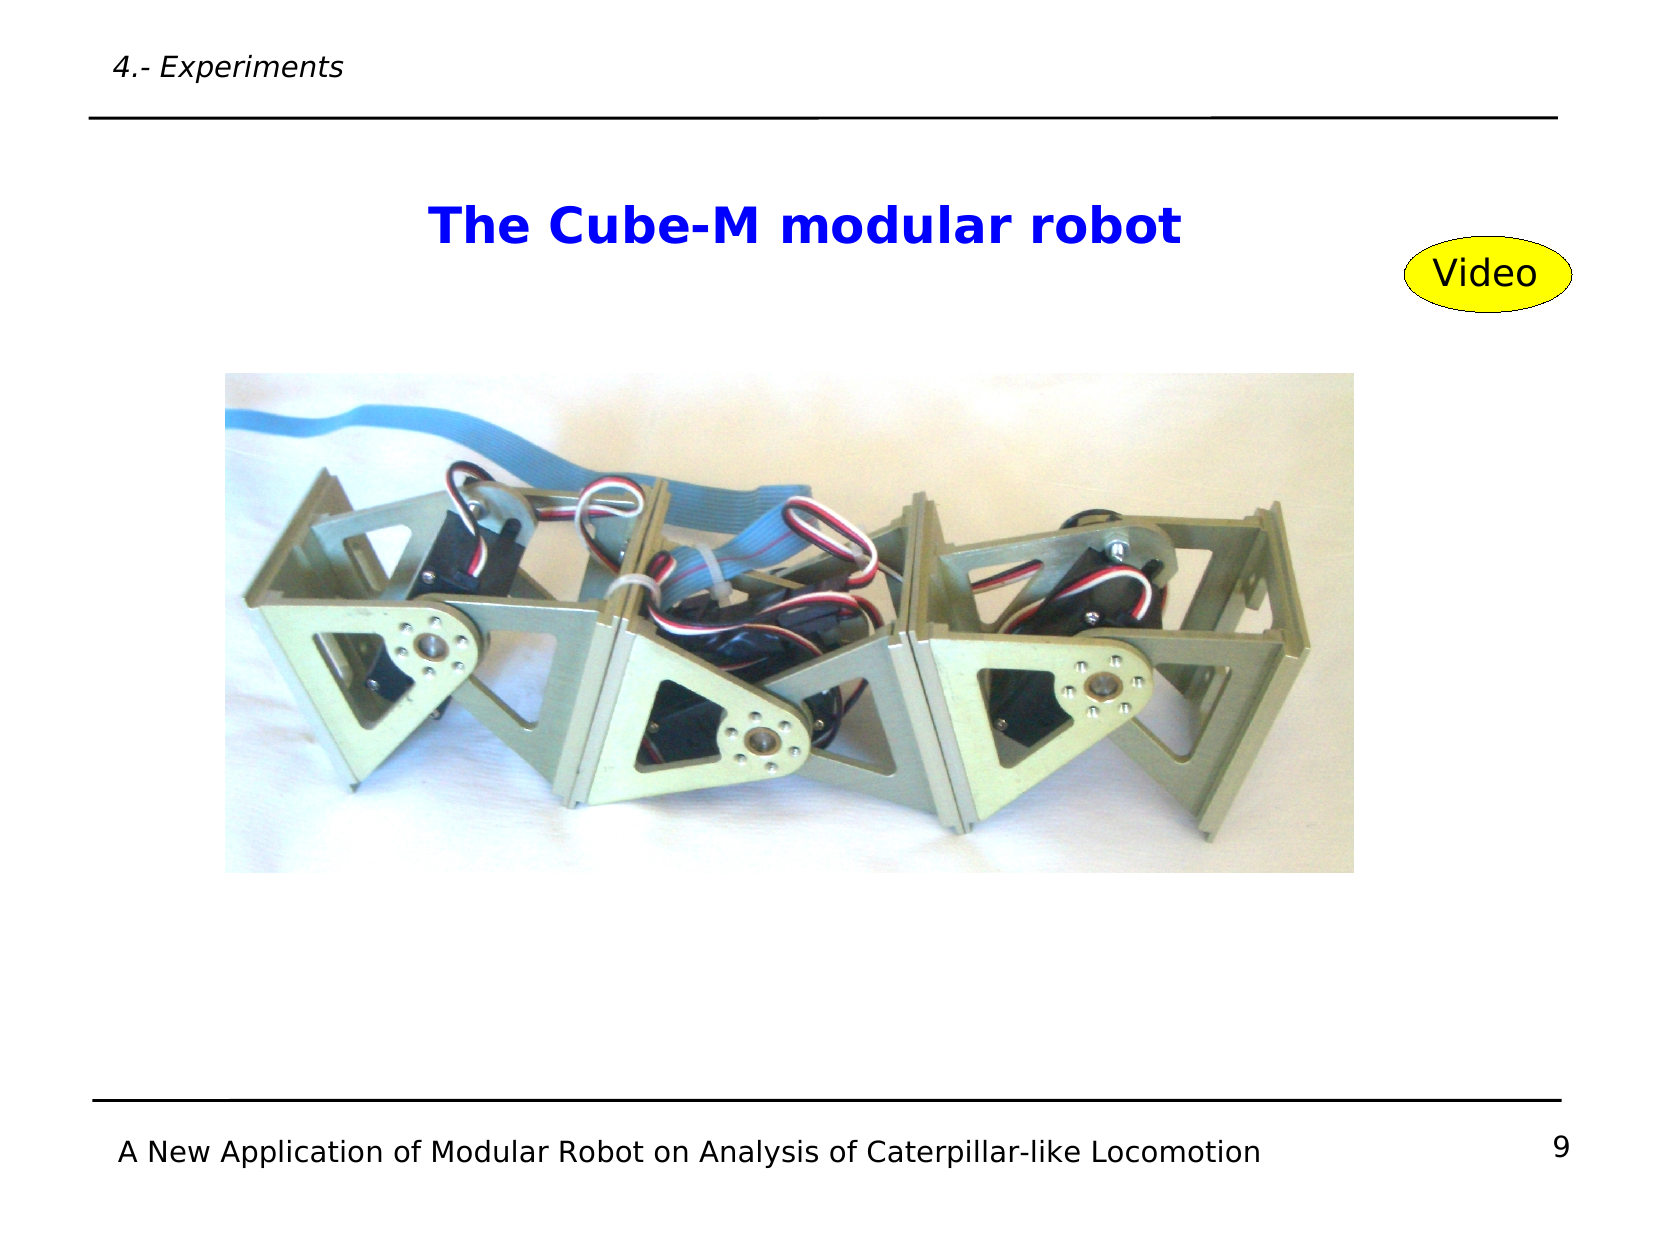

4.- Experiments
The Cube-M modular robot
Video
A New Application of Modular Robot on Analysis of Caterpillar-like Locomotion
9